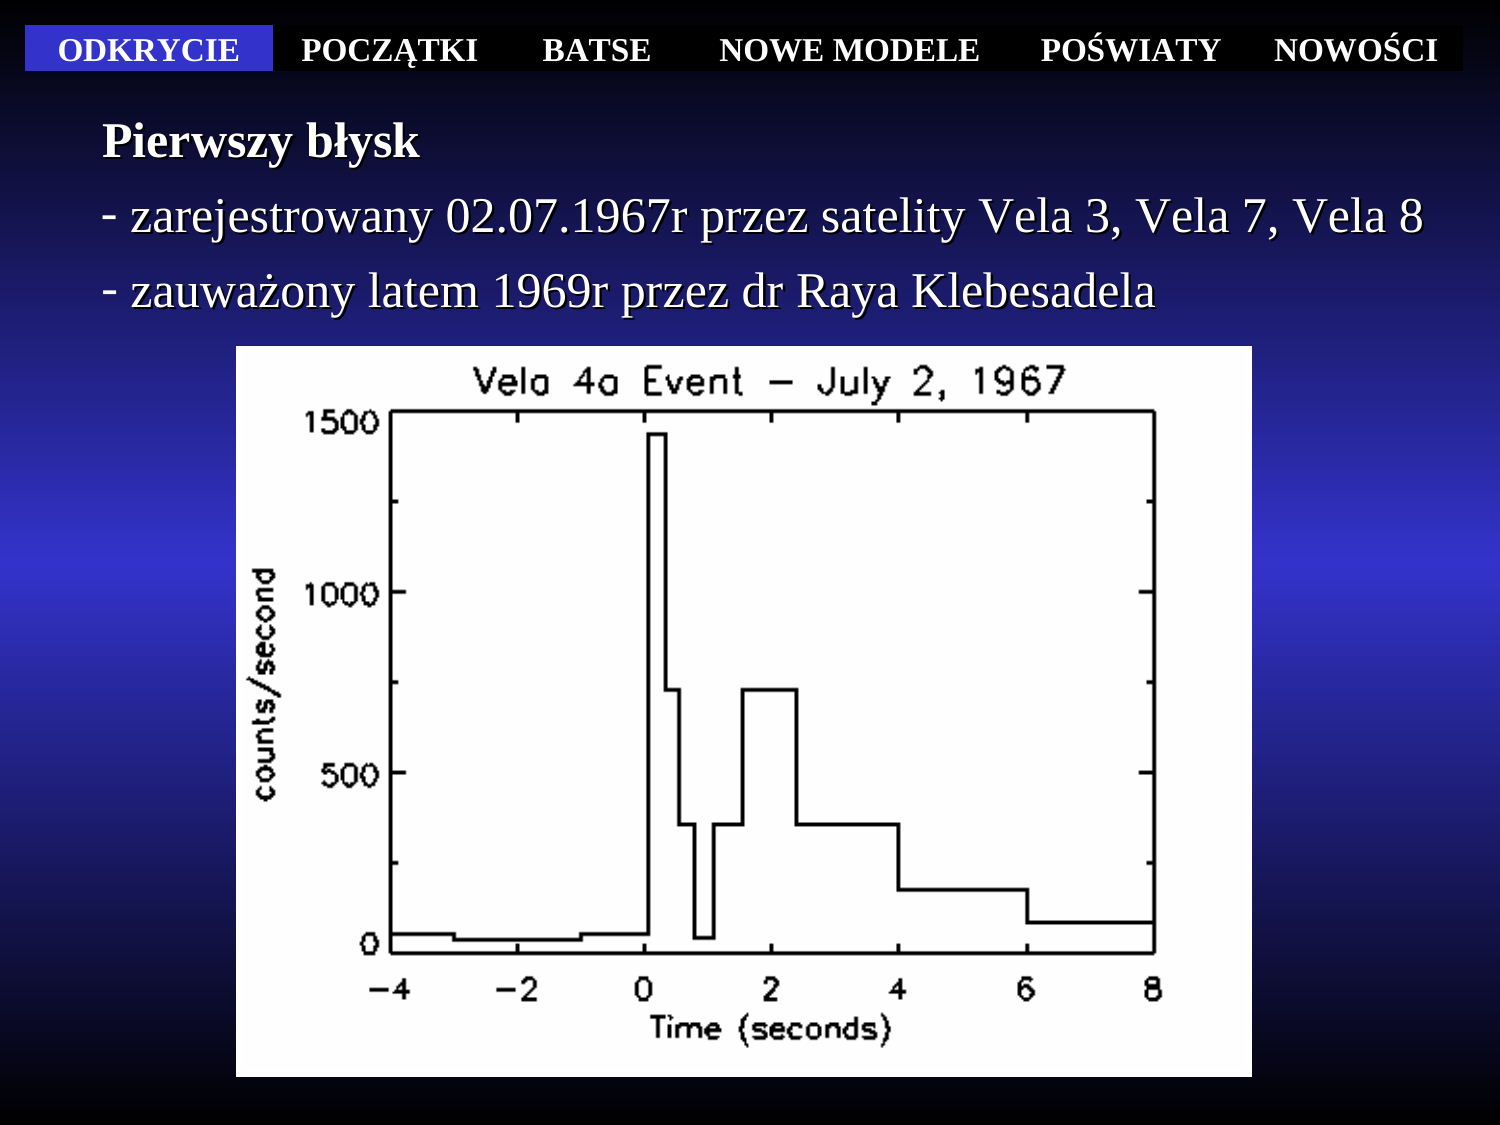

| ODKRYCIE | POCZĄTKI | BATSE | NOWE MODELE | POŚWIATY | NOWOŚCI |
| --- | --- | --- | --- | --- | --- |
Pierwszy błysk
 zarejestrowany 02.07.1967r przez satelity Vela 3, Vela 7, Vela 8
 zauważony latem 1969r przez dr Raya Klebesadela